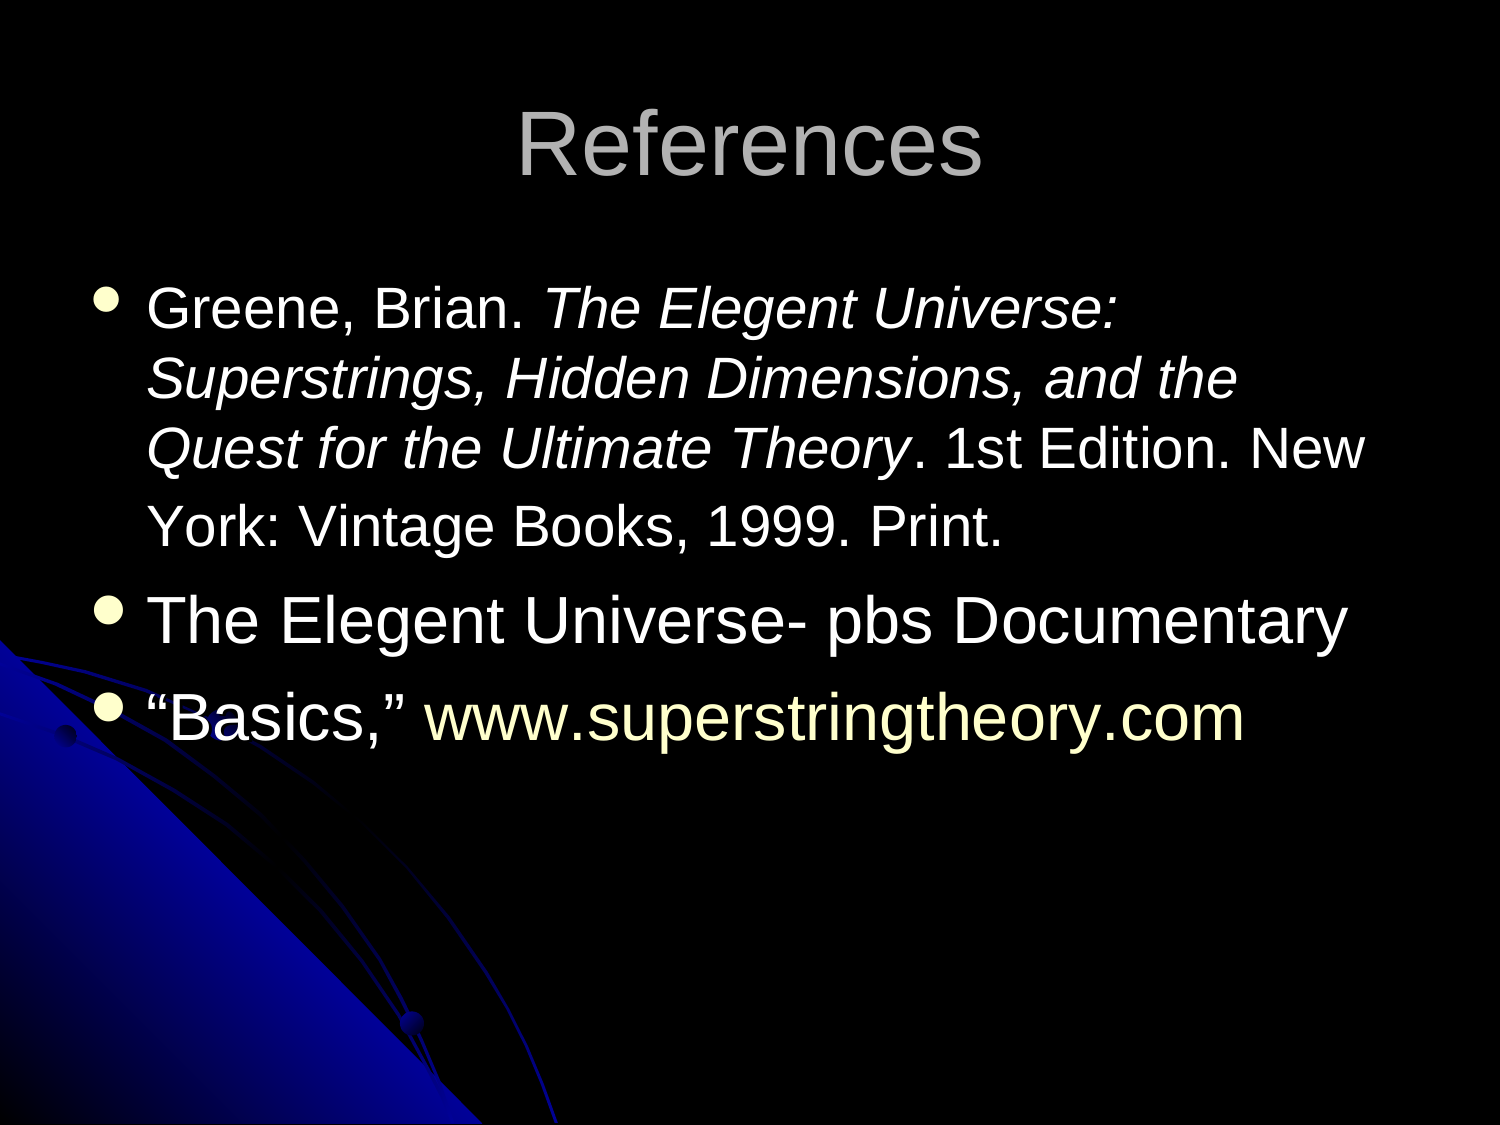

# References
Greene, Brian. The Elegent Universe: Superstrings, Hidden Dimensions, and the Quest for the Ultimate Theory. 1st Edition. New York: Vintage Books, 1999. Print.
The Elegent Universe- pbs Documentary
“Basics,” www.superstringtheory.com